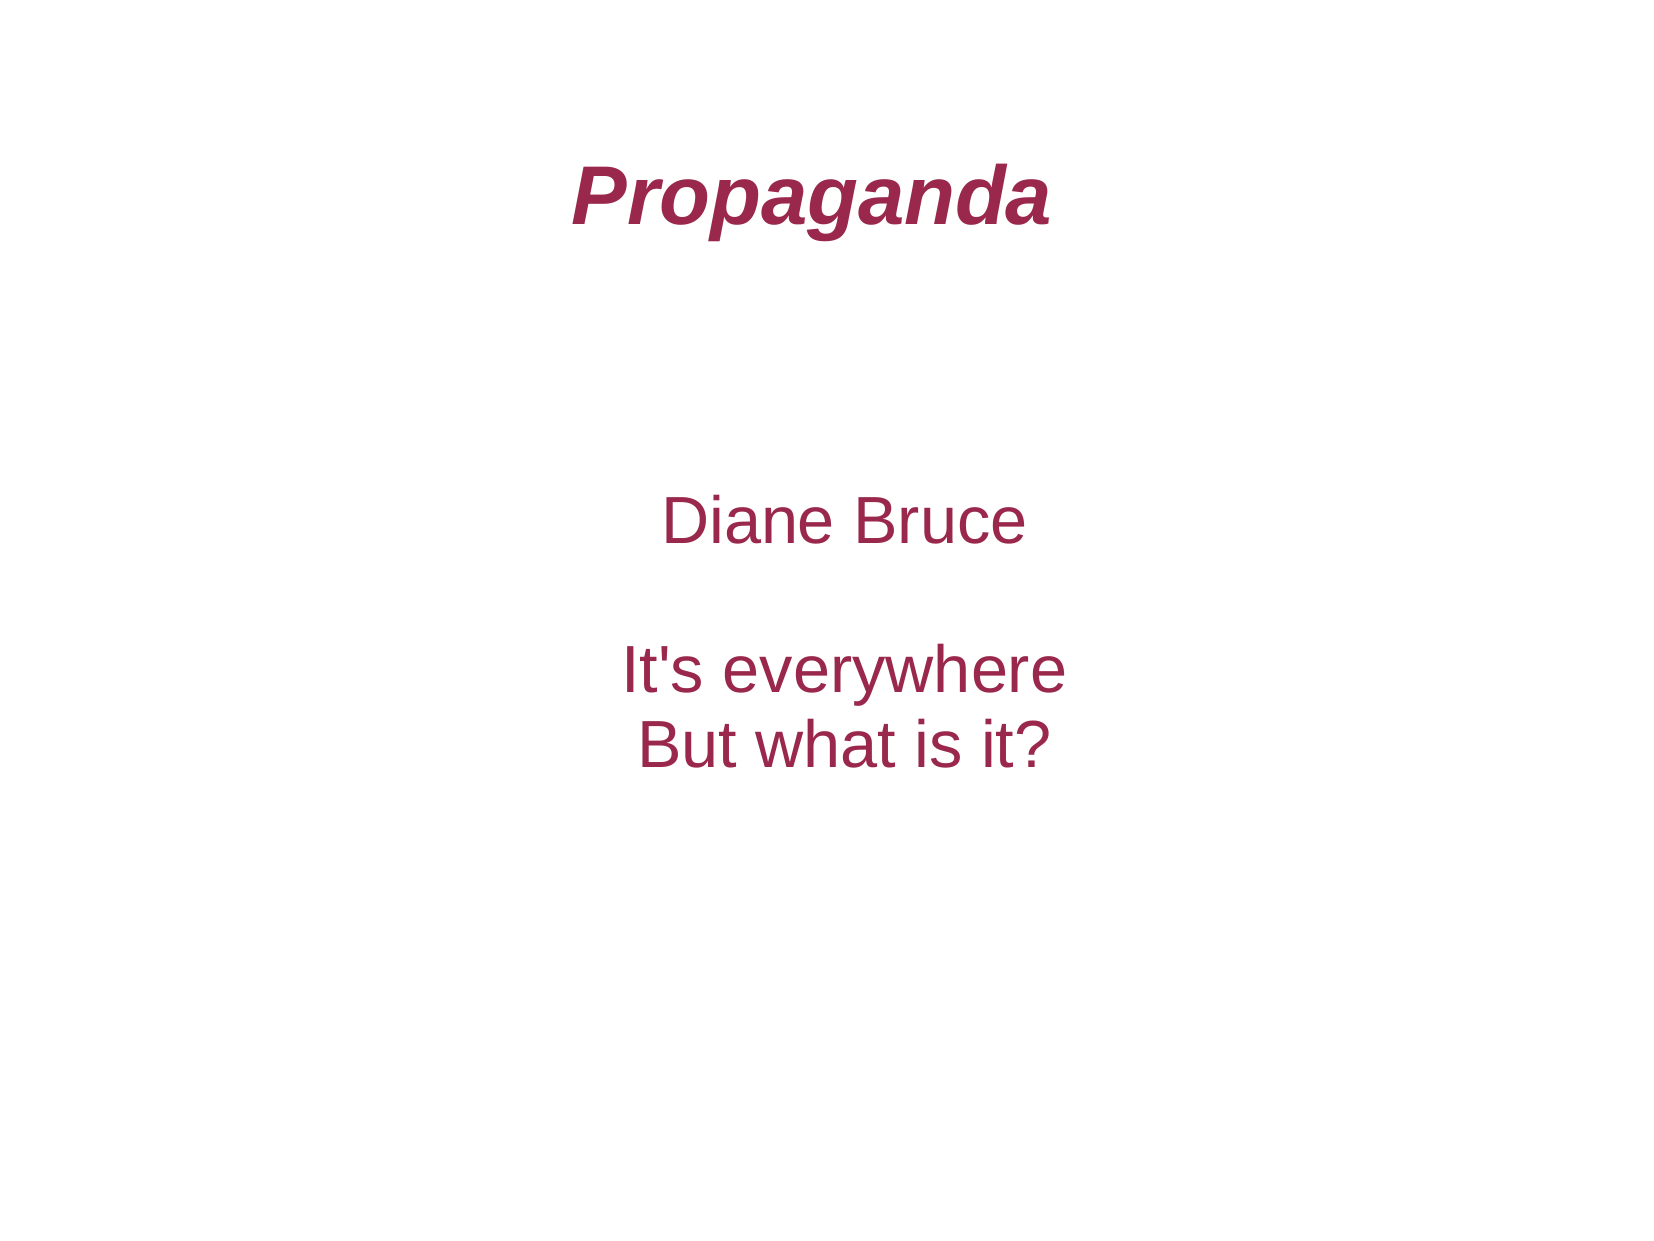

# Propaganda
Diane Bruce
It's everywhere
But what is it?